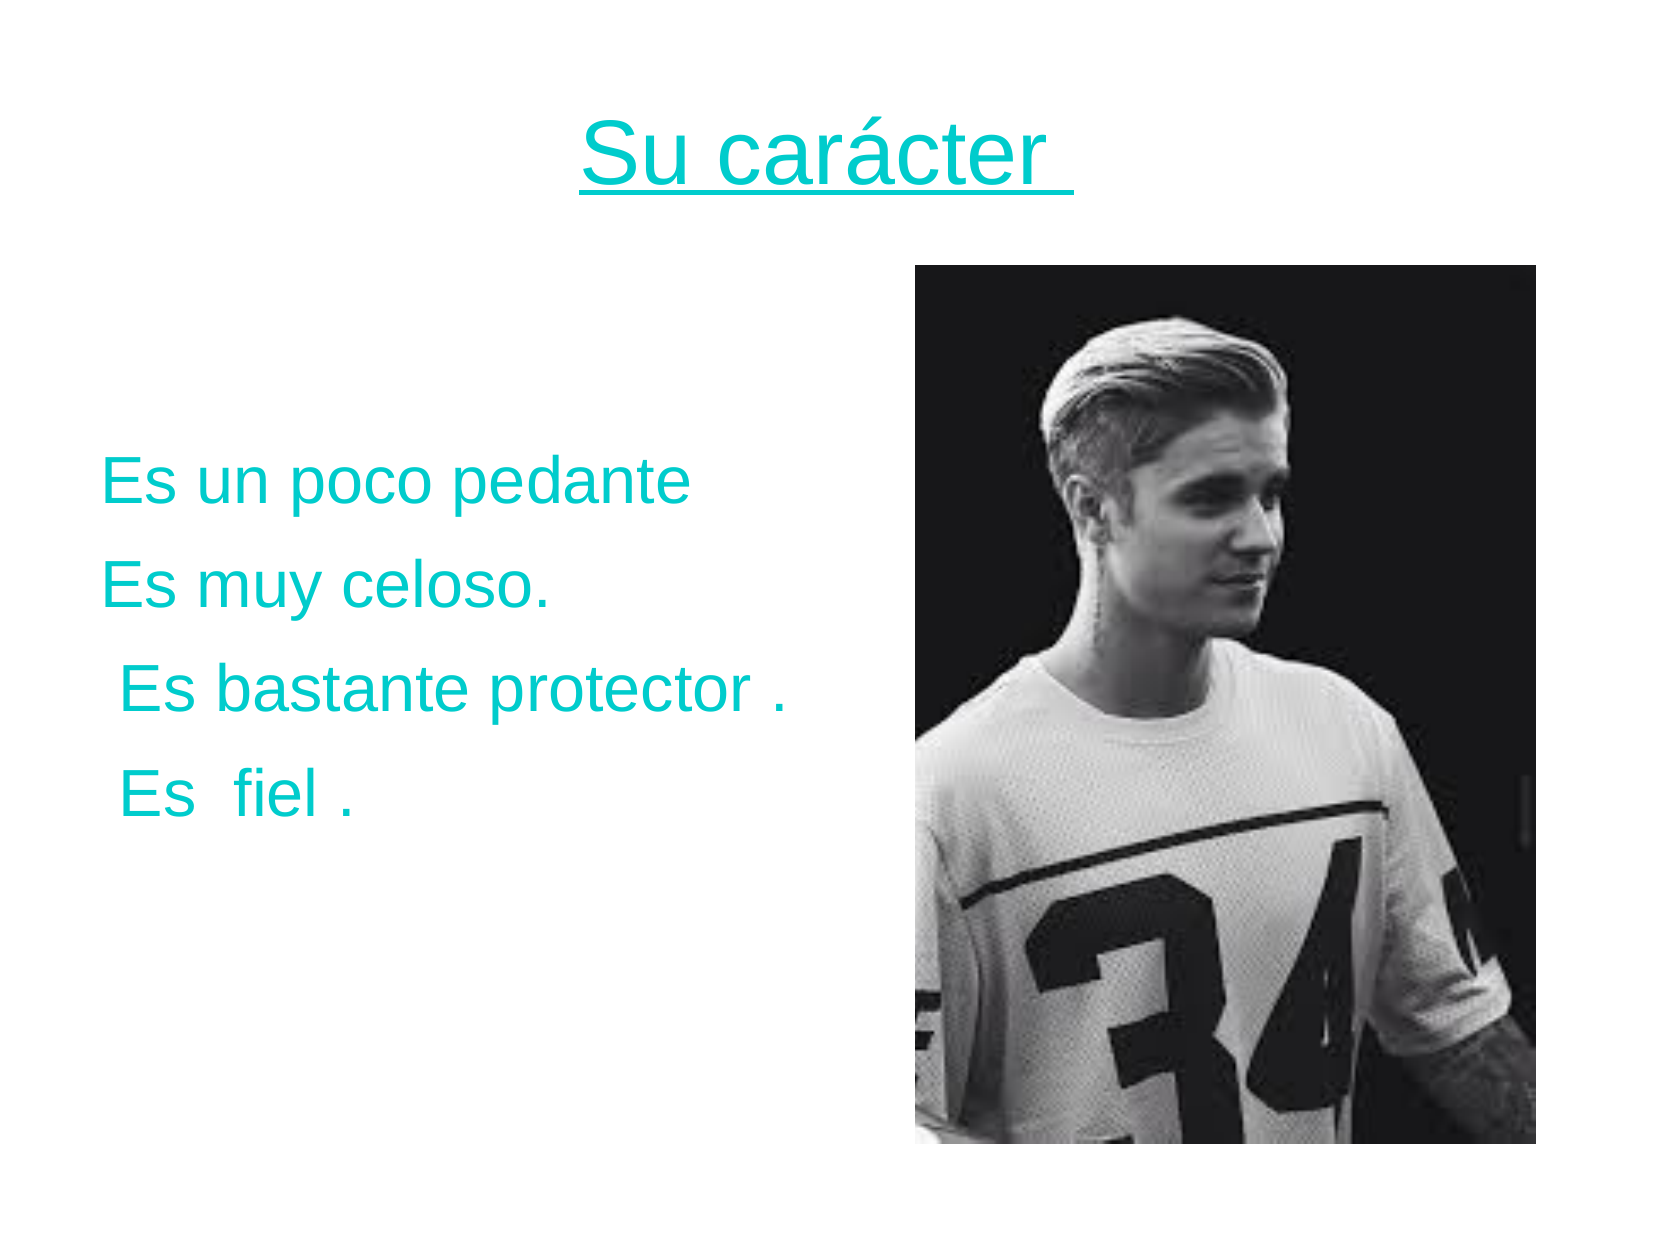

# Su carácter
Es un poco pedante
Es muy celoso.
 Es bastante protector .
 Es fiel .